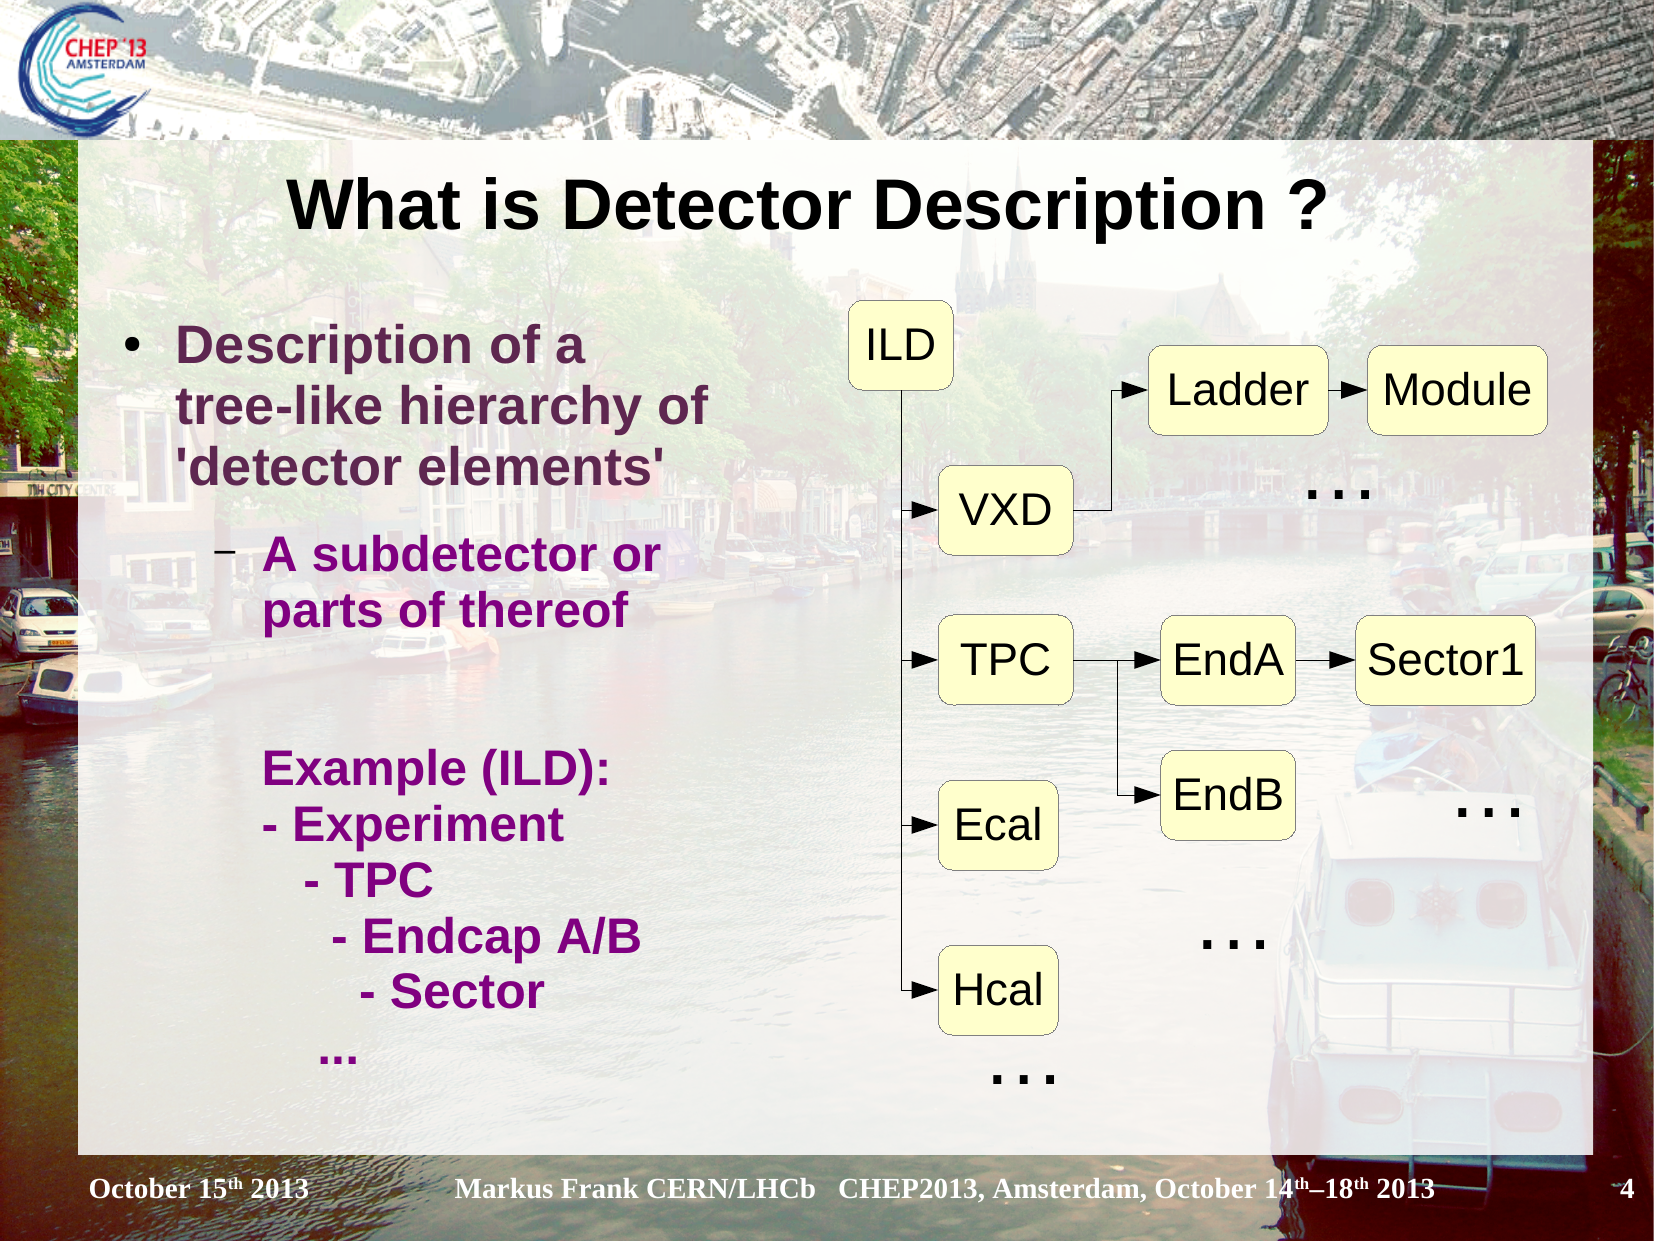

# What is Detector Description ?
ILD
Description of a
tree-like hierarchy of
'detector elements'
A subdetector or
parts of thereof
Example (ILD):
- Experiment
 - TPC
 - Endcap A/B
 - Sector
 ...
Ladder
Module
…
VXD
TPC
EndA
Sector1
…
EndB
Ecal
…
Hcal
…
1-2 October 2013
CLIC Detector and Physics Collaboration Meeting, Markus Frank CERN/LHCb
4